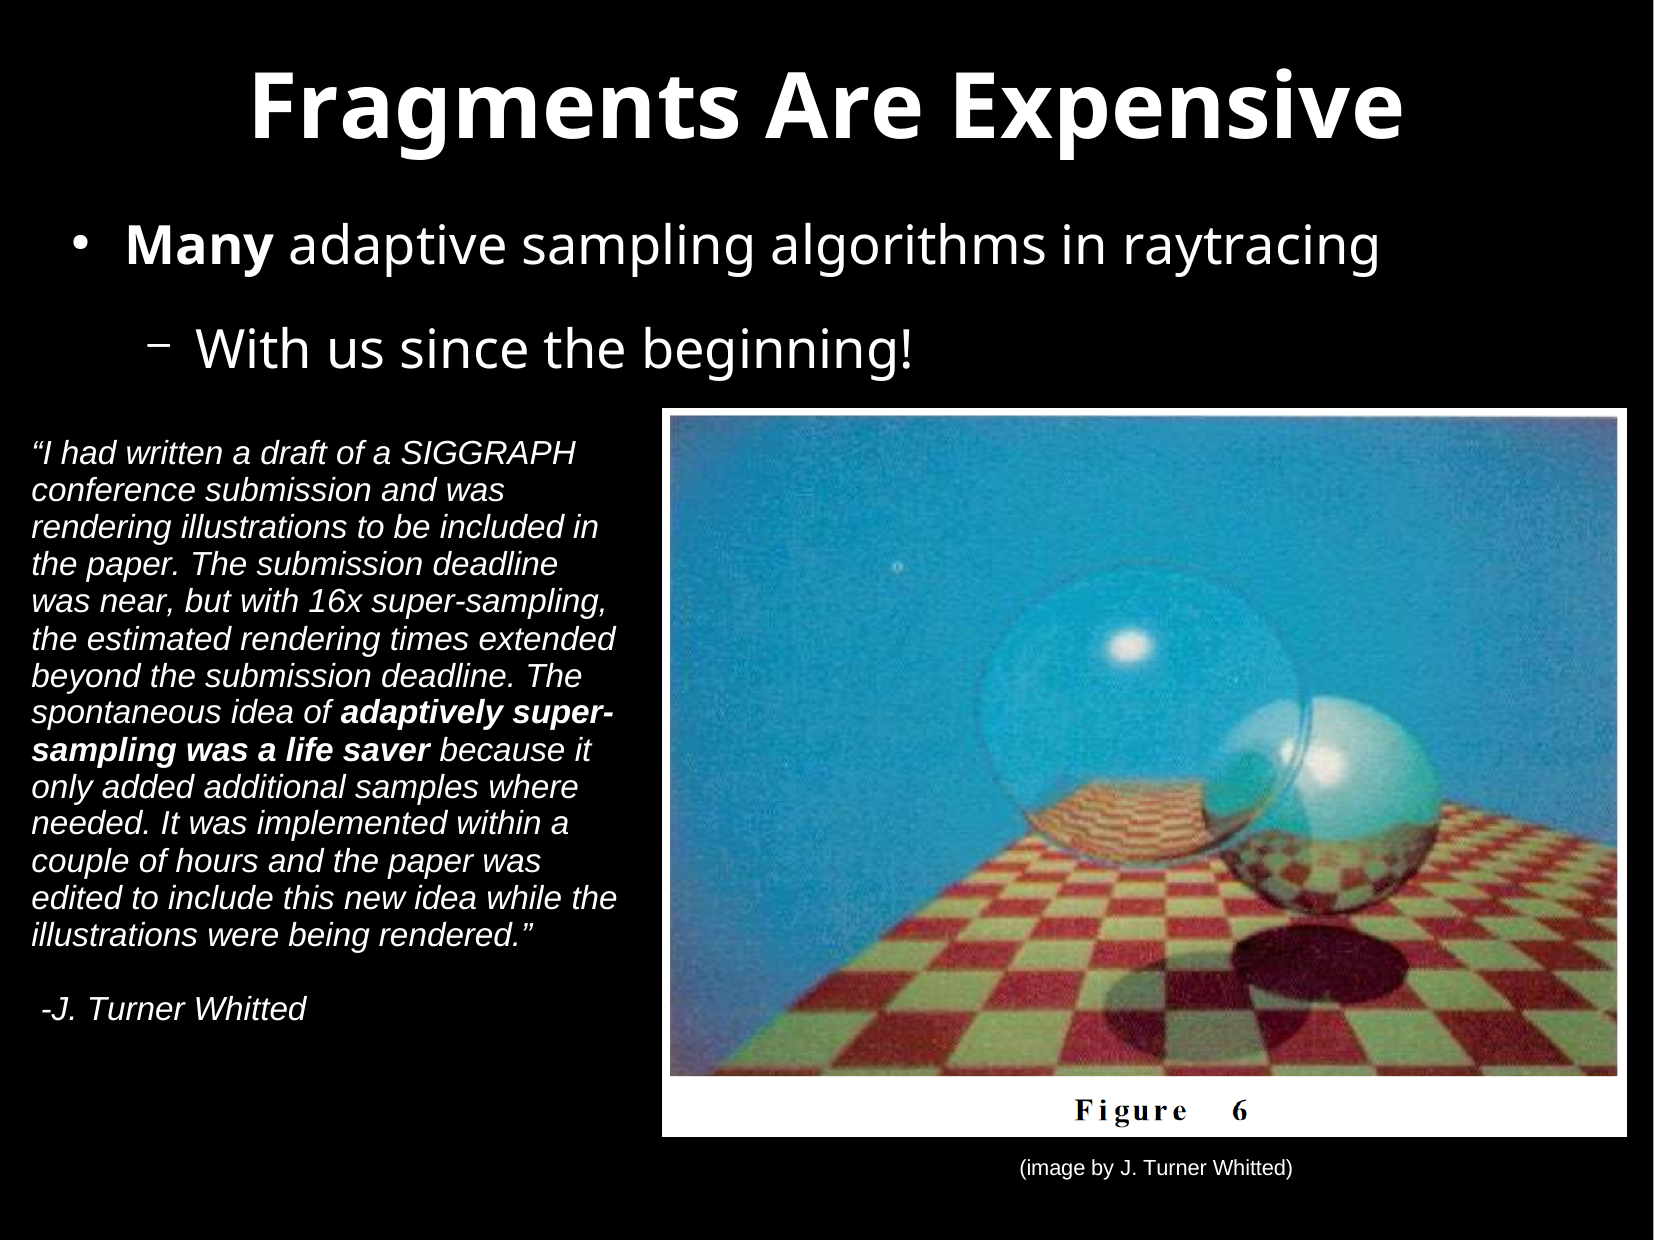

# Fragments Are Expensive
Many adaptive sampling algorithms in raytracing
With us since the beginning!
“I had written a draft of a SIGGRAPH conference submission and was rendering illustrations to be included in the paper. The submission deadline was near, but with 16x super-sampling, the estimated rendering times extended beyond the submission deadline. The spontaneous idea of adaptively super-sampling was a life saver because it only added additional samples where needed. It was implemented within a couple of hours and the paper was edited to include this new idea while the illustrations were being rendered.”
 -J. Turner Whitted
3
(image by J. Turner Whitted)